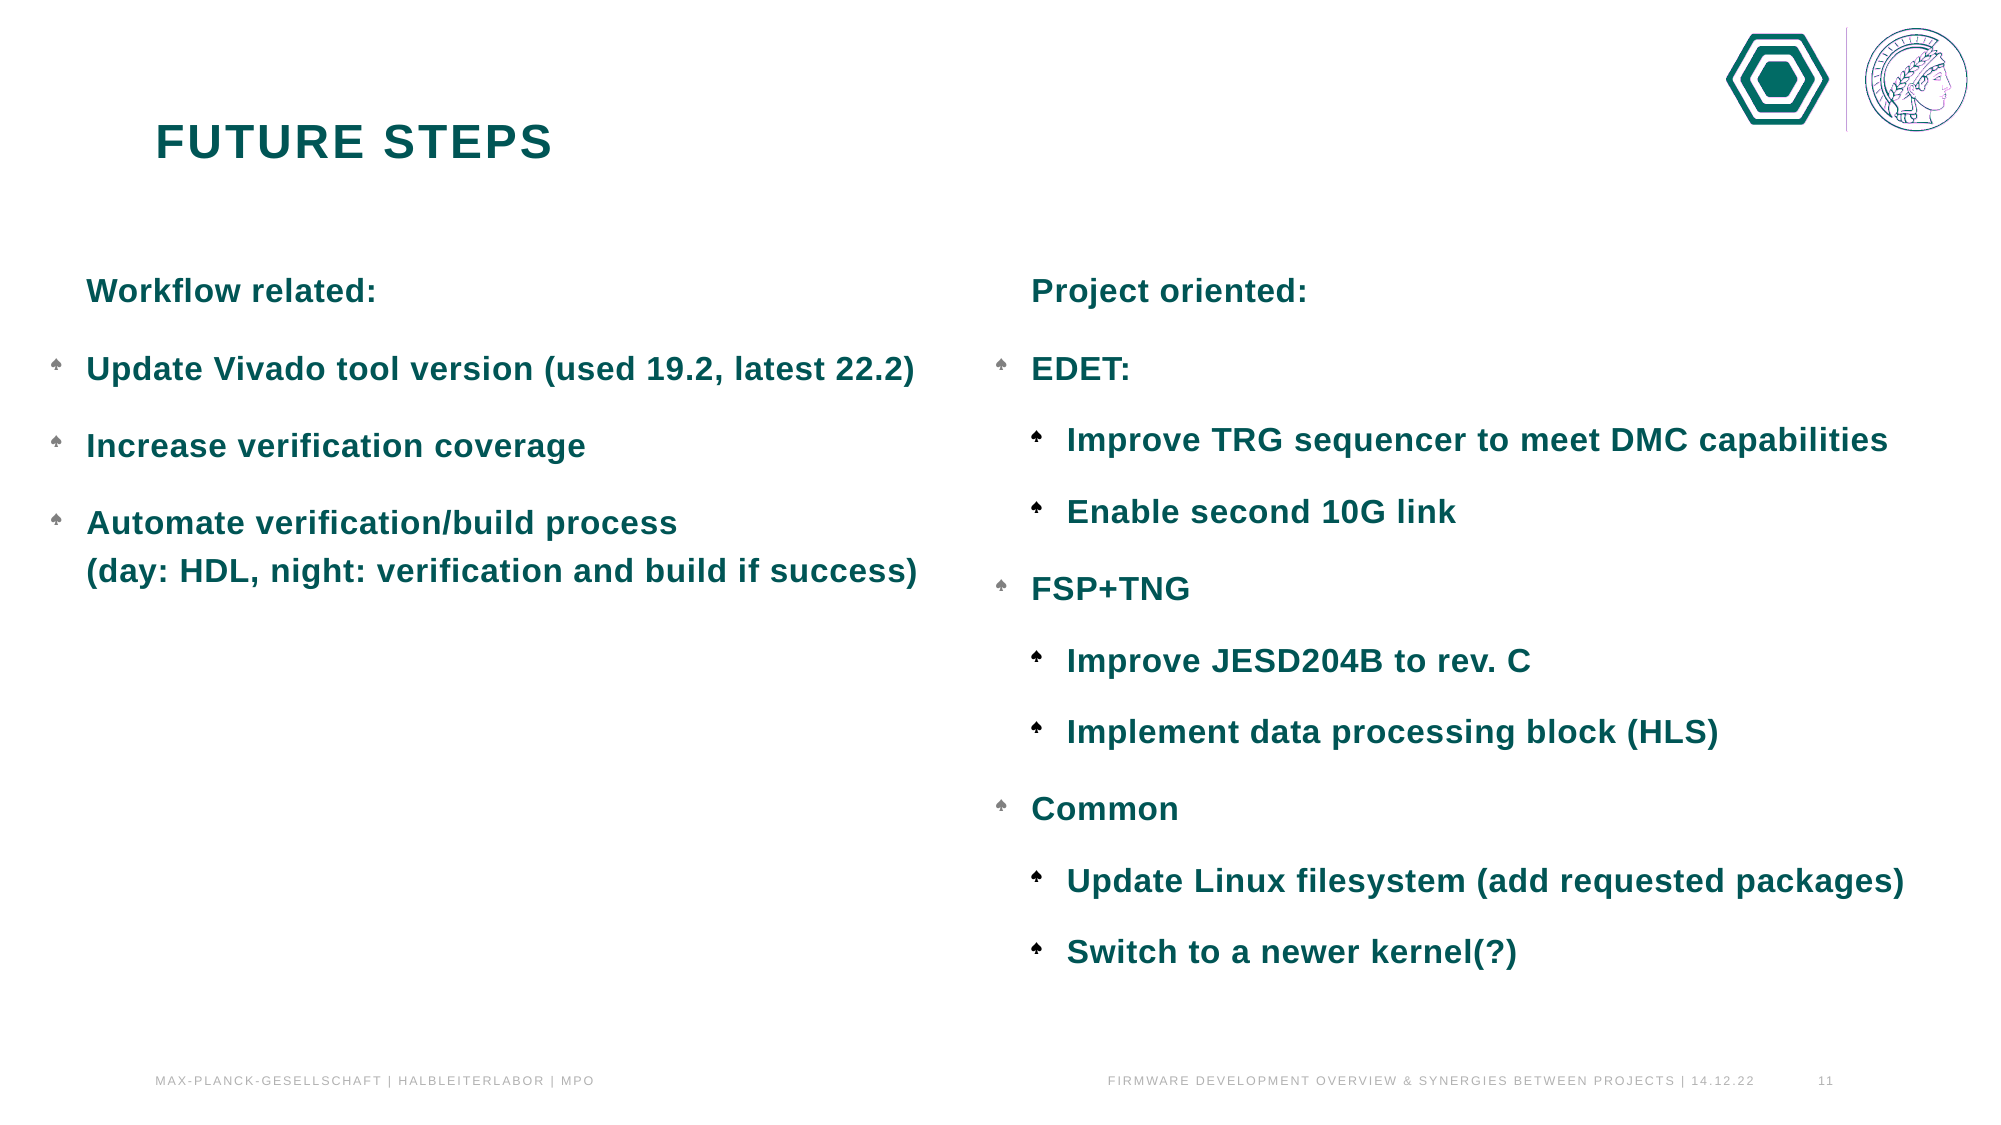

Future steps
# Workflow related:
Update Vivado tool version (used 19.2, latest 22.2)
Increase verification coverage
Automate verification/build process
(day: HDL, night: verification and build if success)
Project oriented:
EDET:
Improve TRG sequencer to meet DMC capabilities
Enable second 10G link
FSP+TNG
Improve JESD204B to rev. C
Implement data processing block (HLS)
Common
Update Linux filesystem (add requested packages)
Switch to a newer kernel(?)